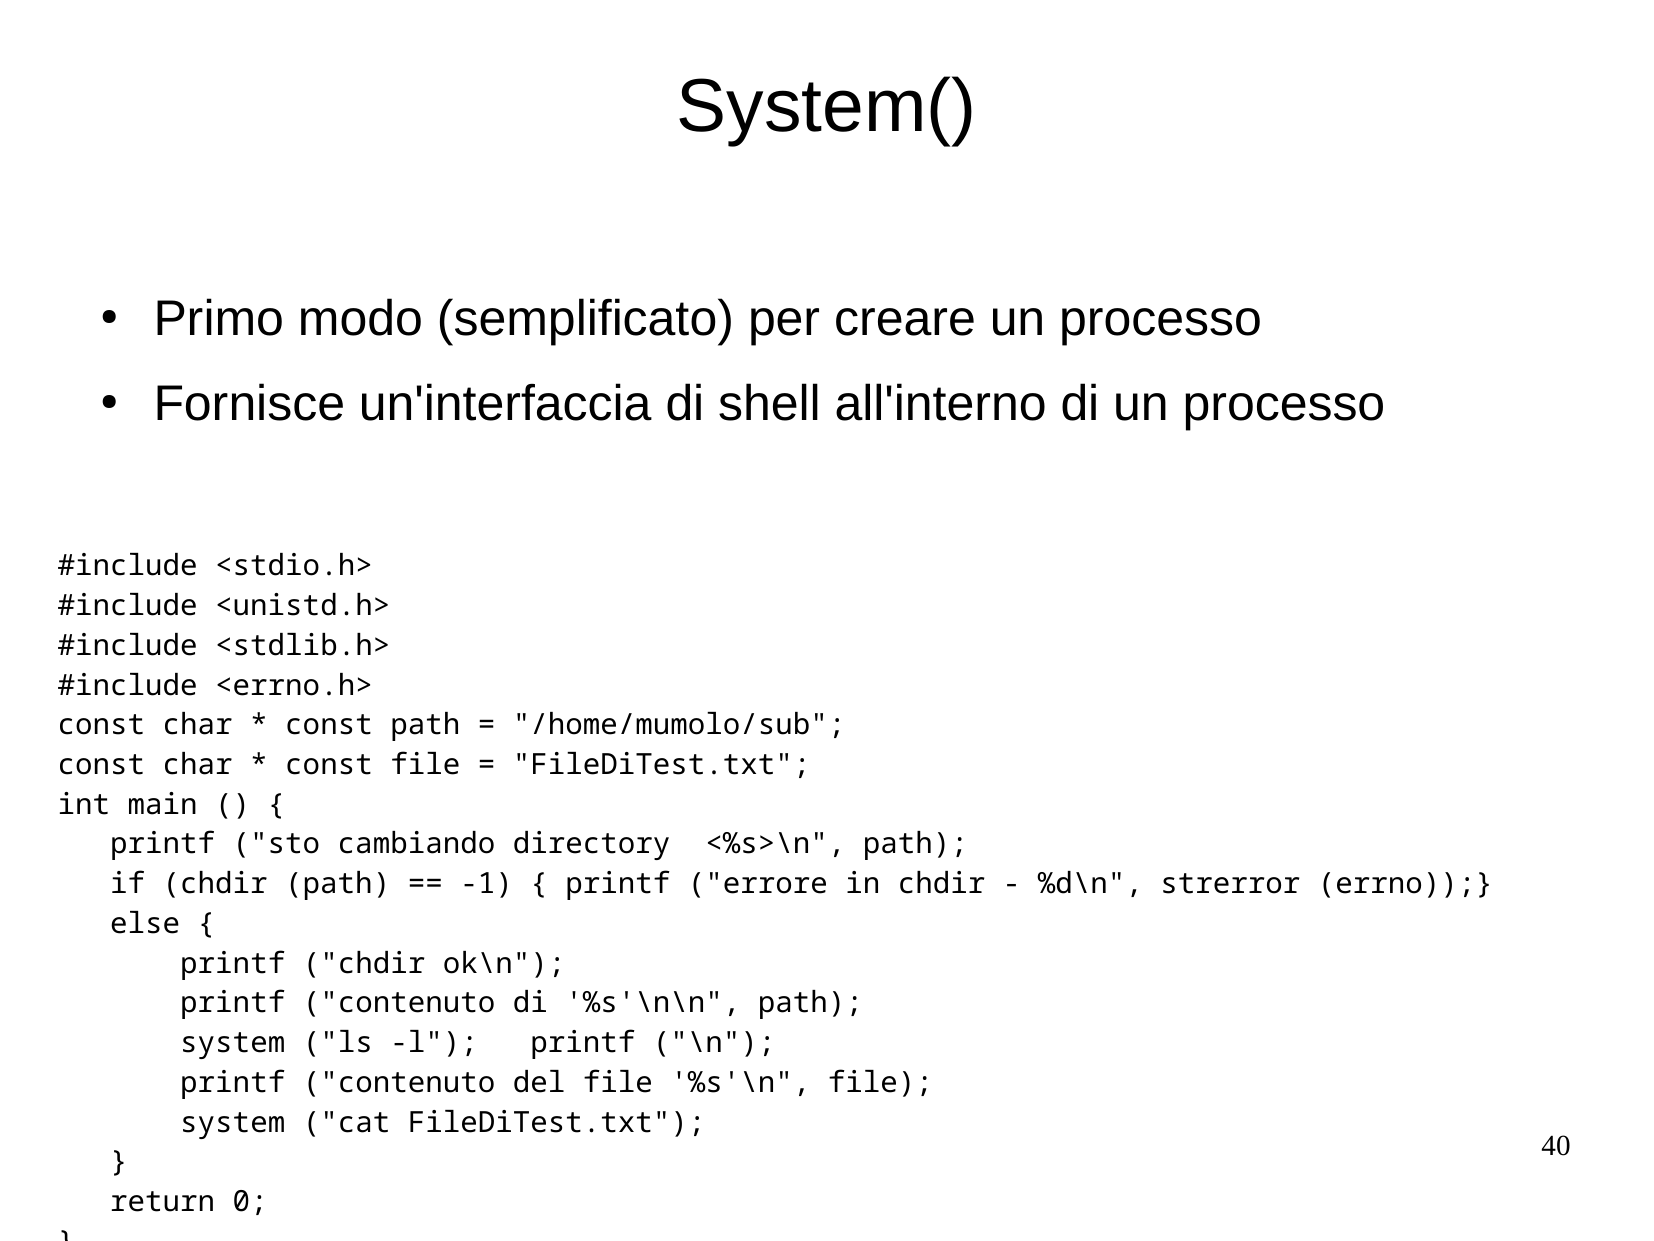

# System()
Primo modo (semplificato) per creare un processo
Fornisce un'interfaccia di shell all'interno di un processo
 #include <stdio.h>
 #include <unistd.h>
 #include <stdlib.h>
 #include <errno.h>
 const char * const path = "/home/mumolo/sub";
 const char * const file = "FileDiTest.txt";
 int main () {
 printf ("sto cambiando directory <%s>\n", path);
 if (chdir (path) == -1) { printf ("errore in chdir - %d\n", strerror (errno));}
 else {
 printf ("chdir ok\n");
 printf ("contenuto di '%s'\n\n", path);
 system ("ls -l"); printf ("\n");
 printf ("contenuto del file '%s'\n", file);
 system ("cat FileDiTest.txt");
 }
 return 0;
 }
40